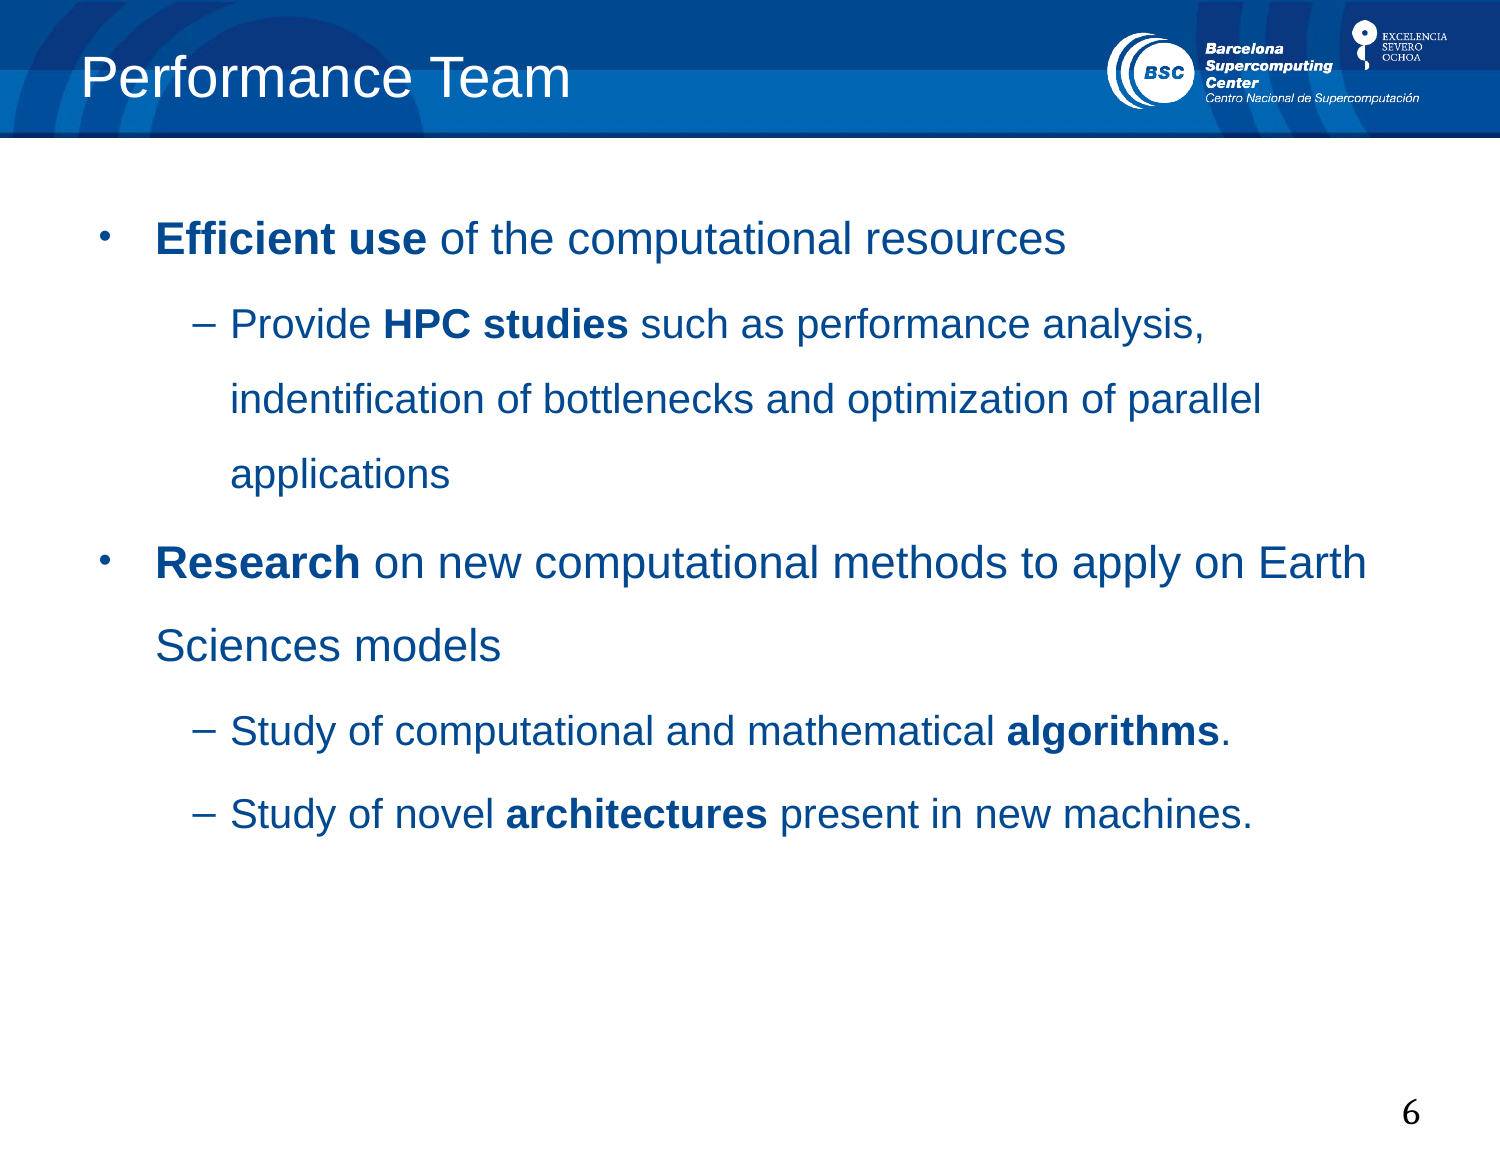

# Performance Team
Efficient use of the computational resources
Provide HPC studies such as performance analysis, indentification of bottlenecks and optimization of parallel applications
Research on new computational methods to apply on Earth Sciences models
Study of computational and mathematical algorithms.
Study of novel architectures present in new machines.